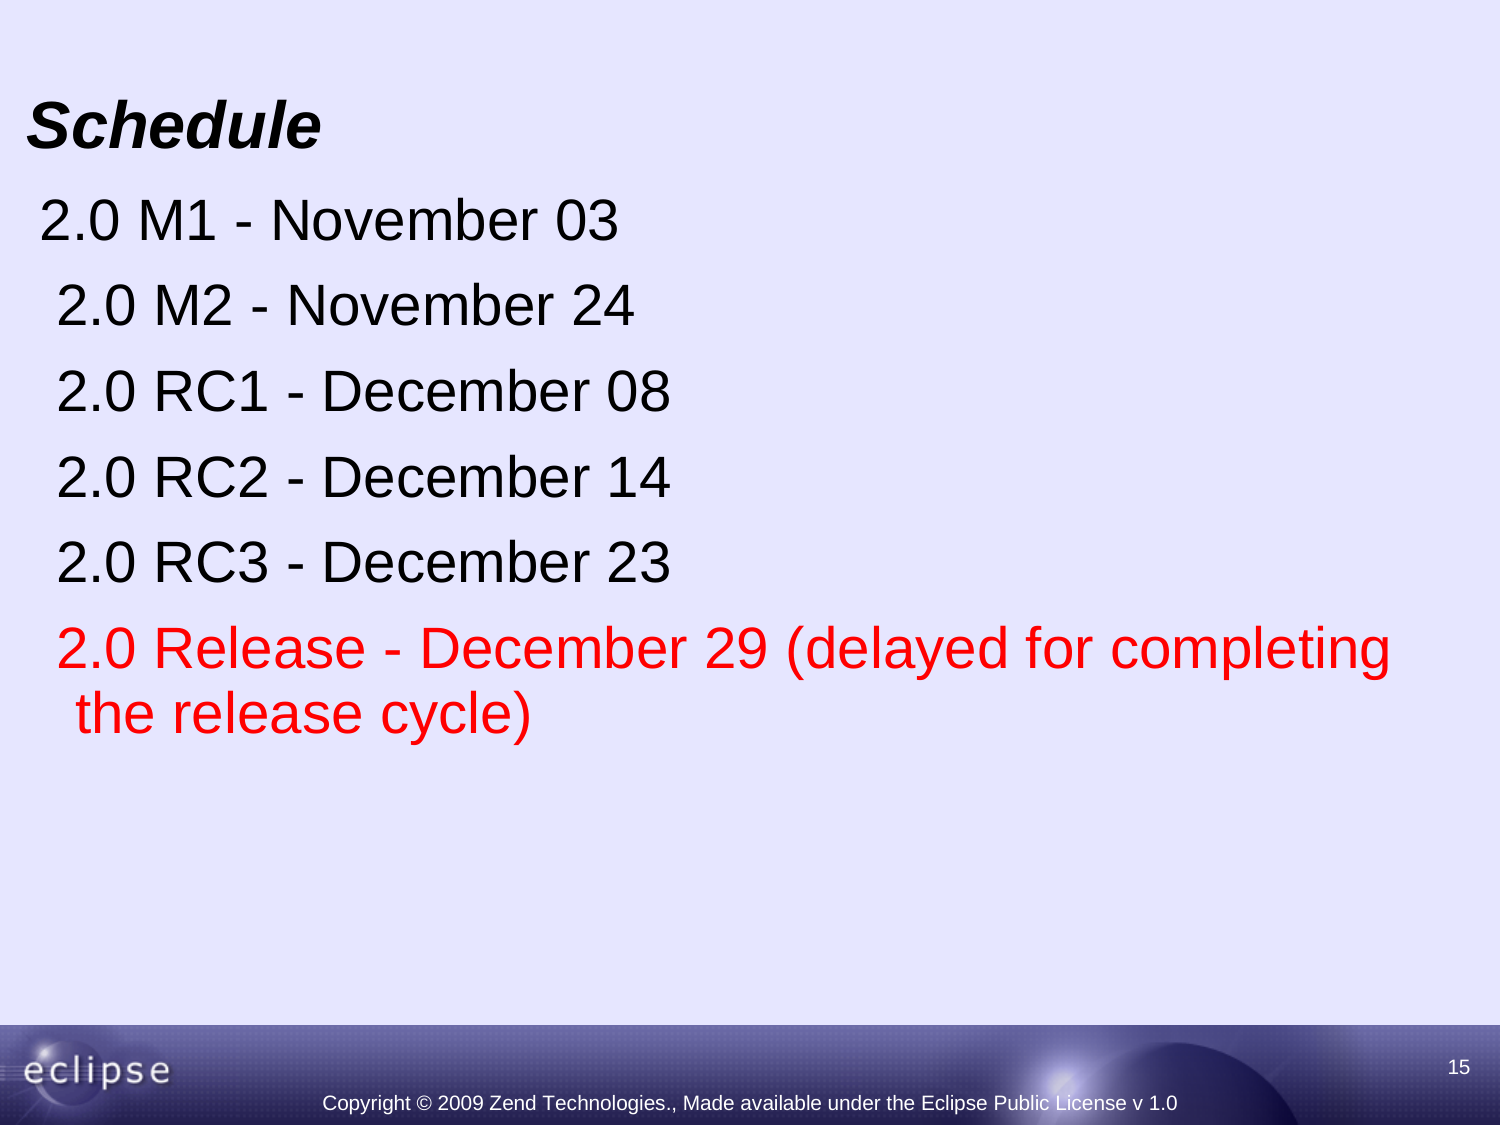

# Schedule
2.0 M1 - November 03
 2.0 M2 - November 24
 2.0 RC1 - December 08
 2.0 RC2 - December 14
 2.0 RC3 - December 23
 2.0 Release - December 29 (delayed for completing the release cycle)
15